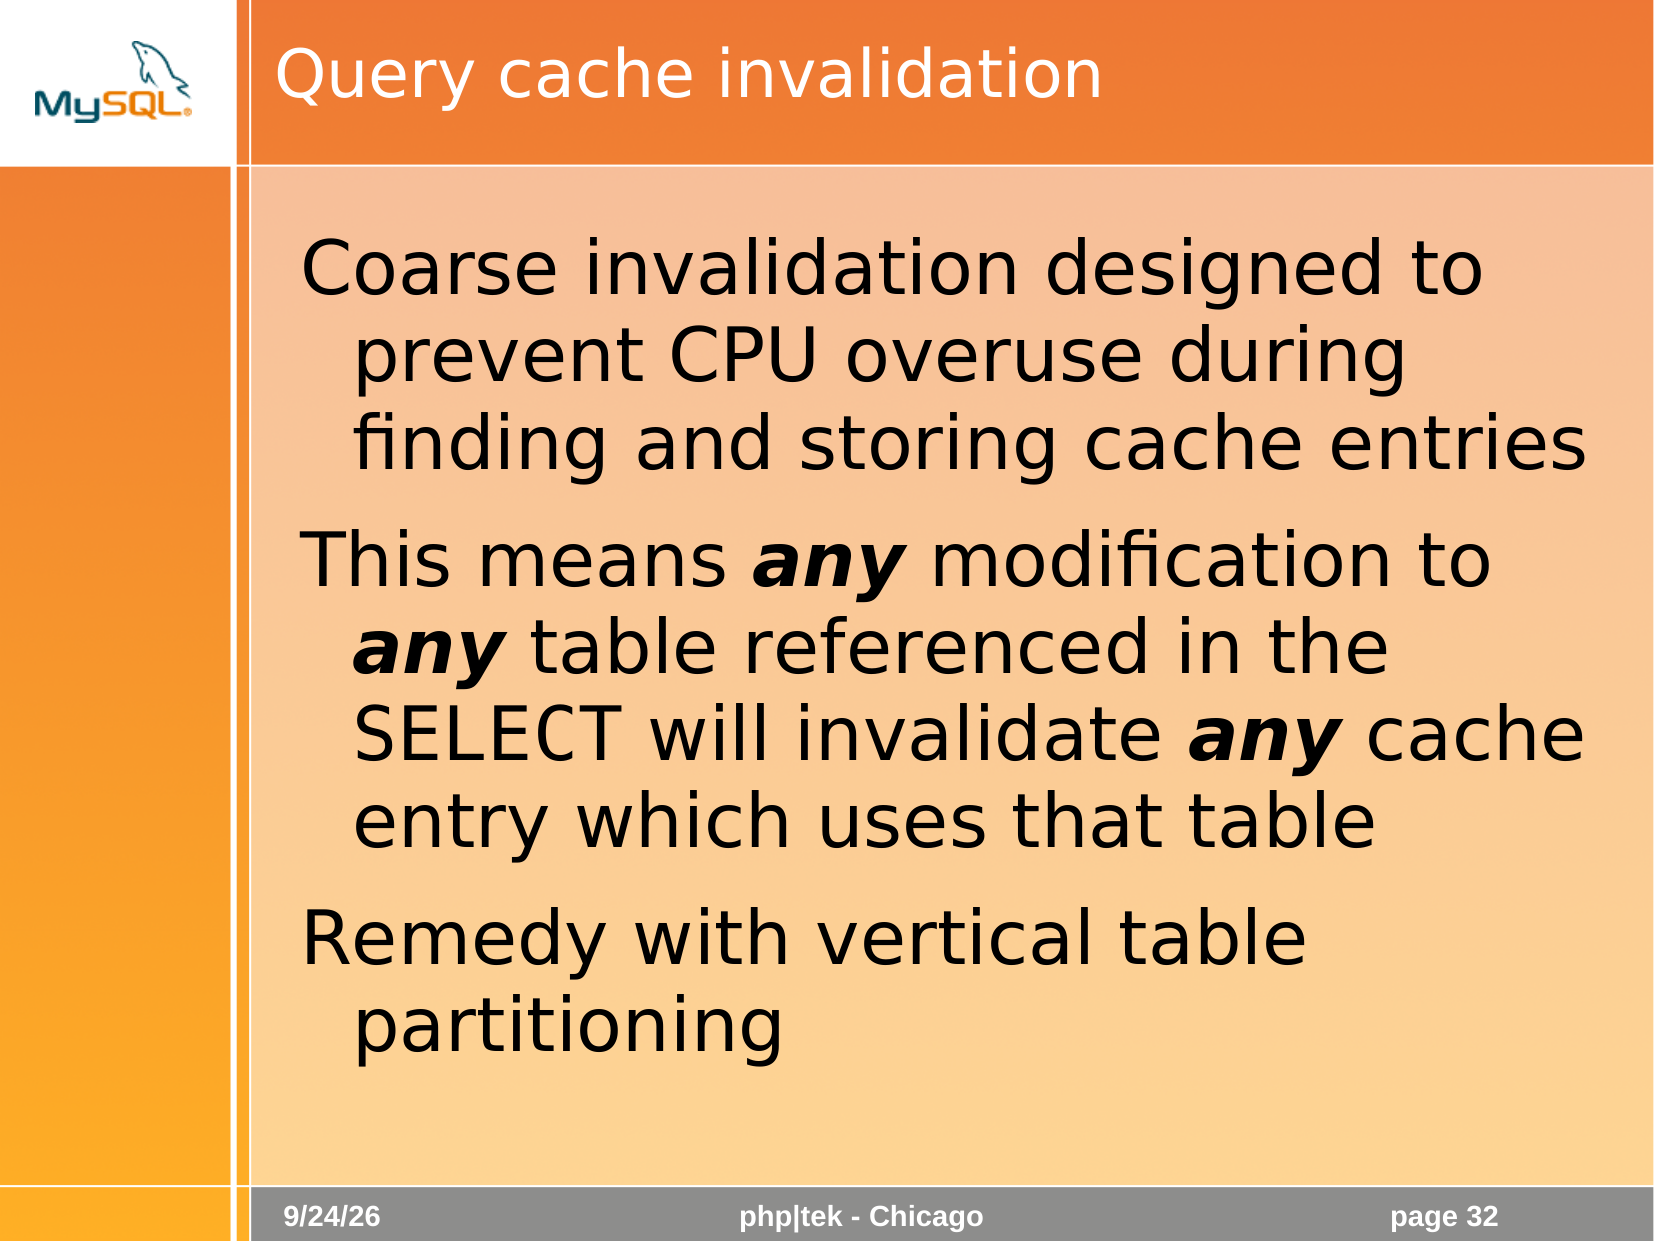

# Query cache invalidation
Coarse invalidation designed to prevent CPU overuse during finding and storing cache entries
This means any modification to any table referenced in the SELECT will invalidate any cache entry which uses that table
Remedy with vertical table partitioning